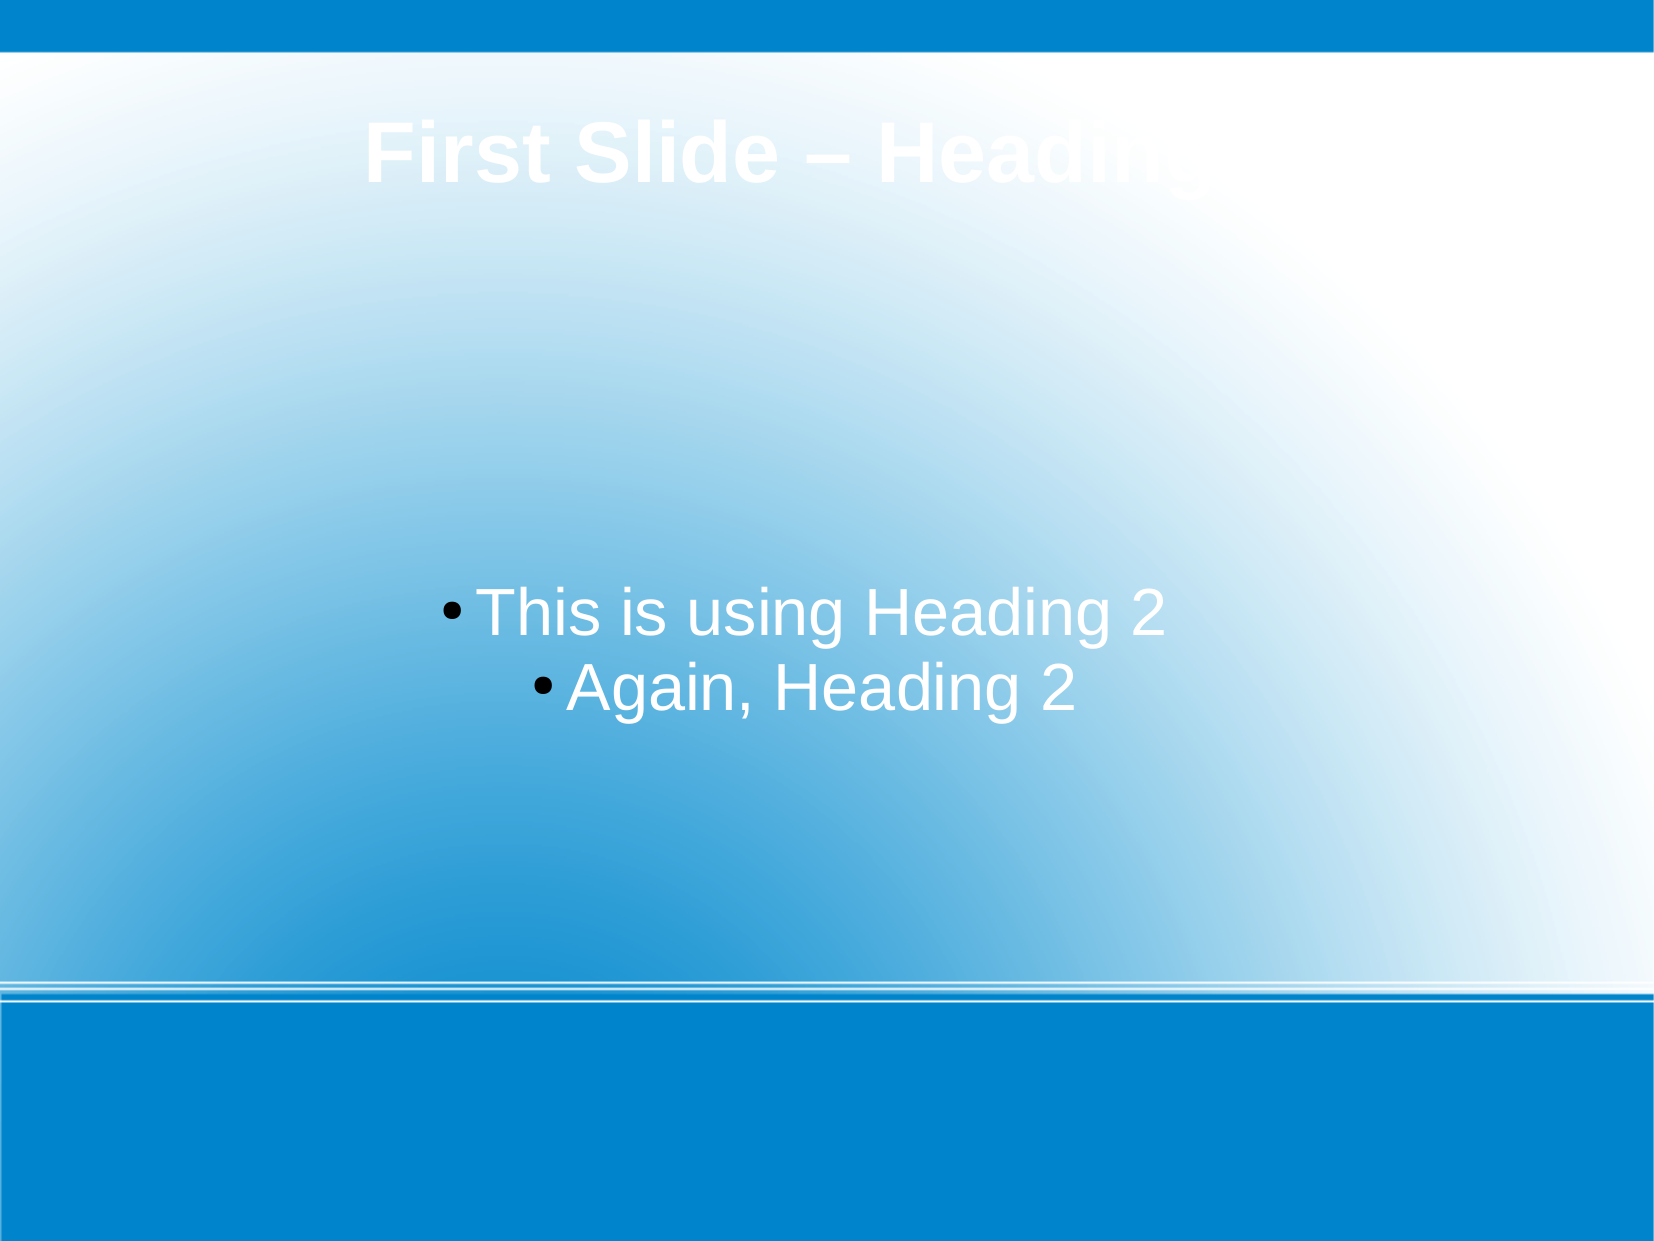

# First Slide – Heading 1
This is using Heading 2
Again, Heading 2